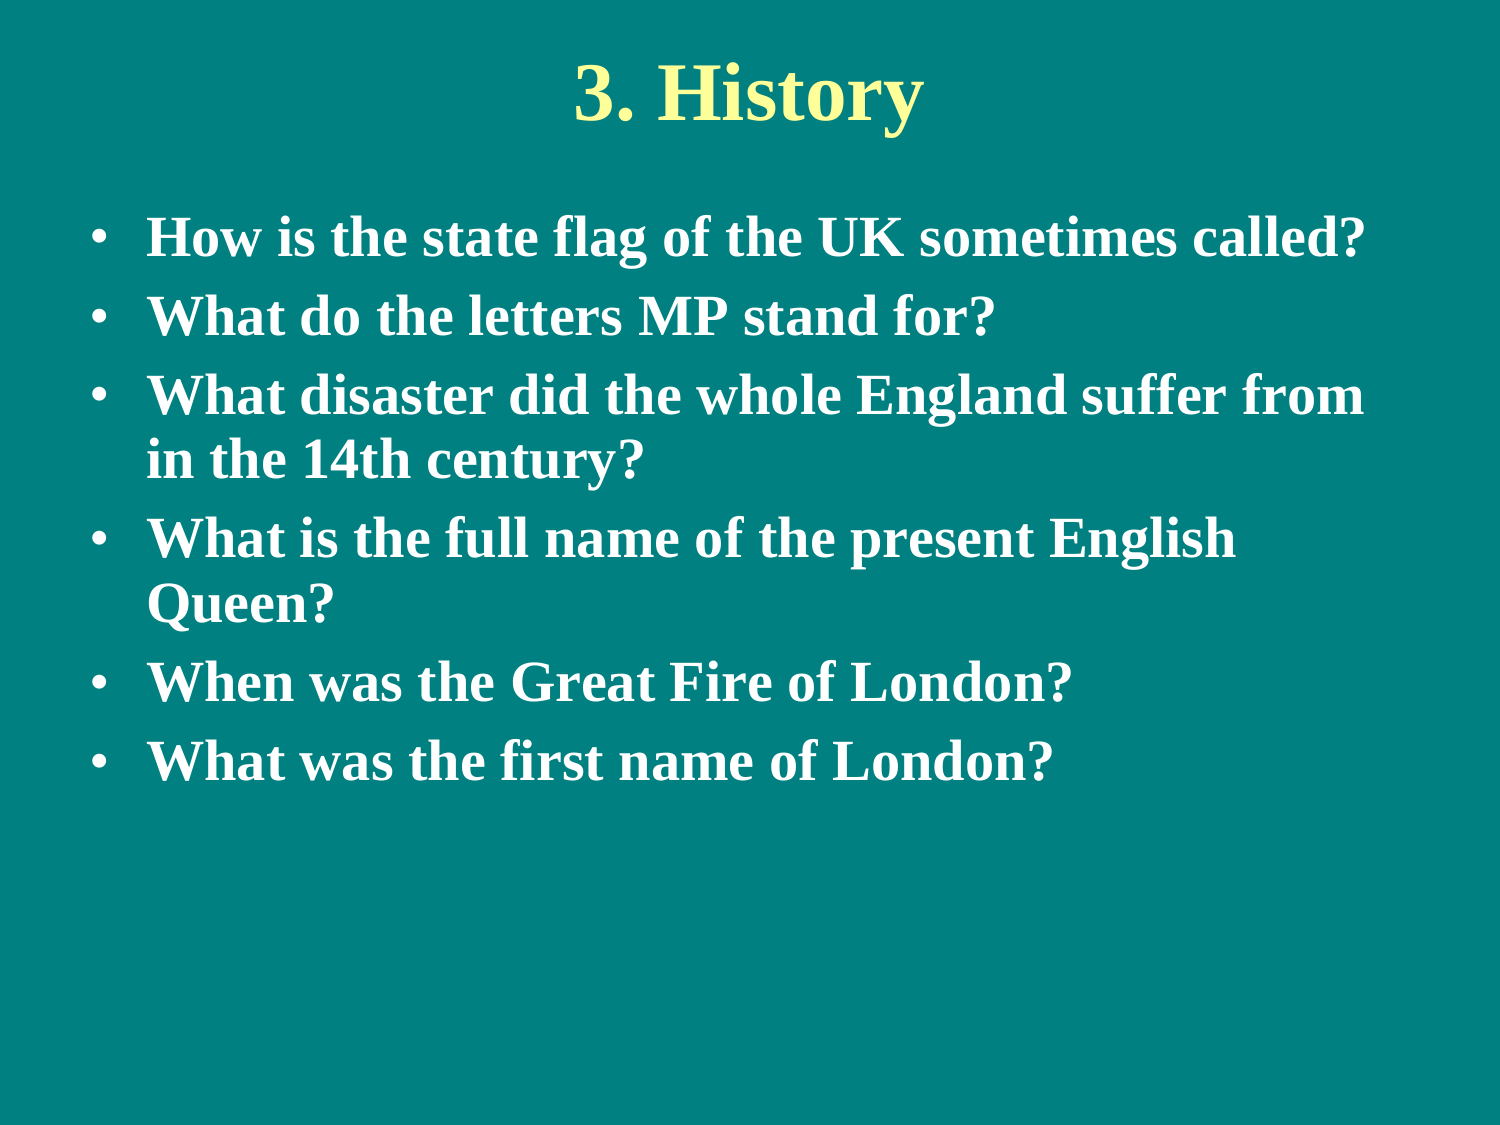

# 3. History
How is the state flag of the UK sometimes called?
What do the letters MP stand for?
What disaster did the whole England suffer from in the 14th century?
What is the full name of the present English Queen?
When was the Great Fire of London?
What was the first name of London?